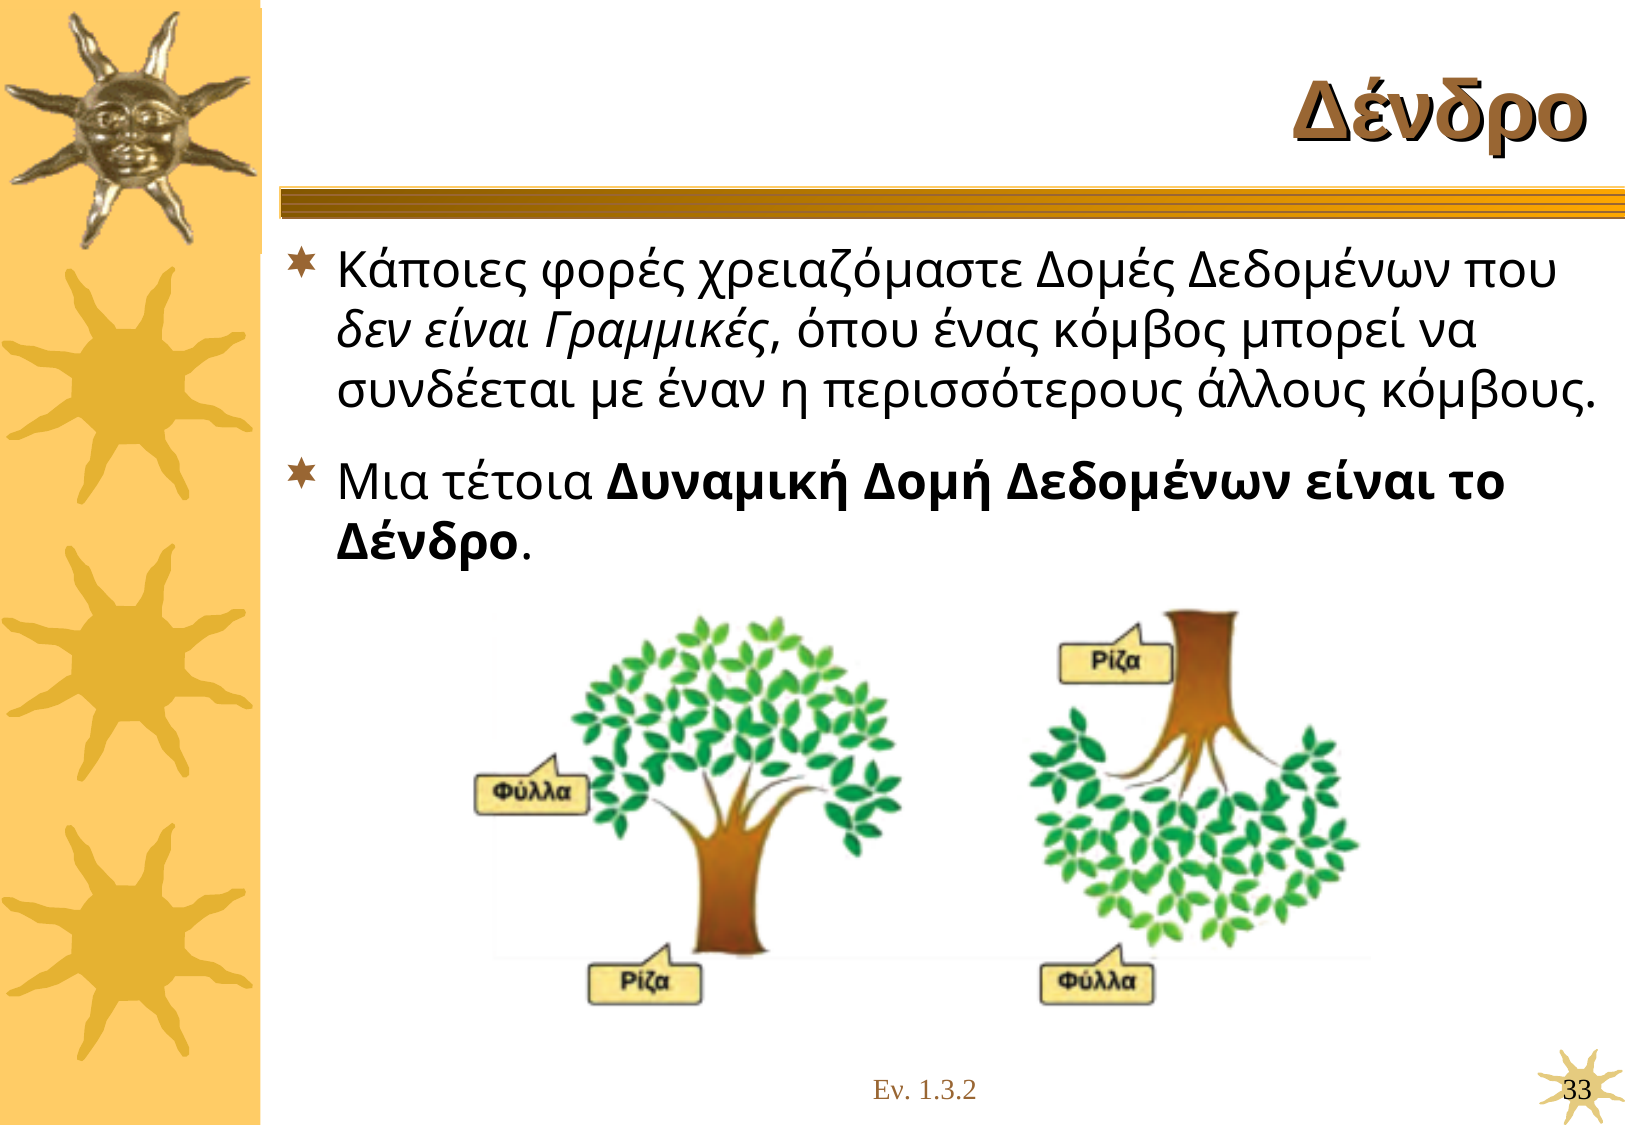

Δένδρο
Κάποιες φορές χρειαζόμαστε Δομές Δεδομένων που δεν είναι Γραμμικές, όπου ένας κόμβος μπορεί να συνδέεται με έναν η περισσότερους άλλους κόμβους.
Μια τέτοια Δυναμική Δομή Δεδομένων είναι το Δένδρο.
Εν. 1.3.2
33